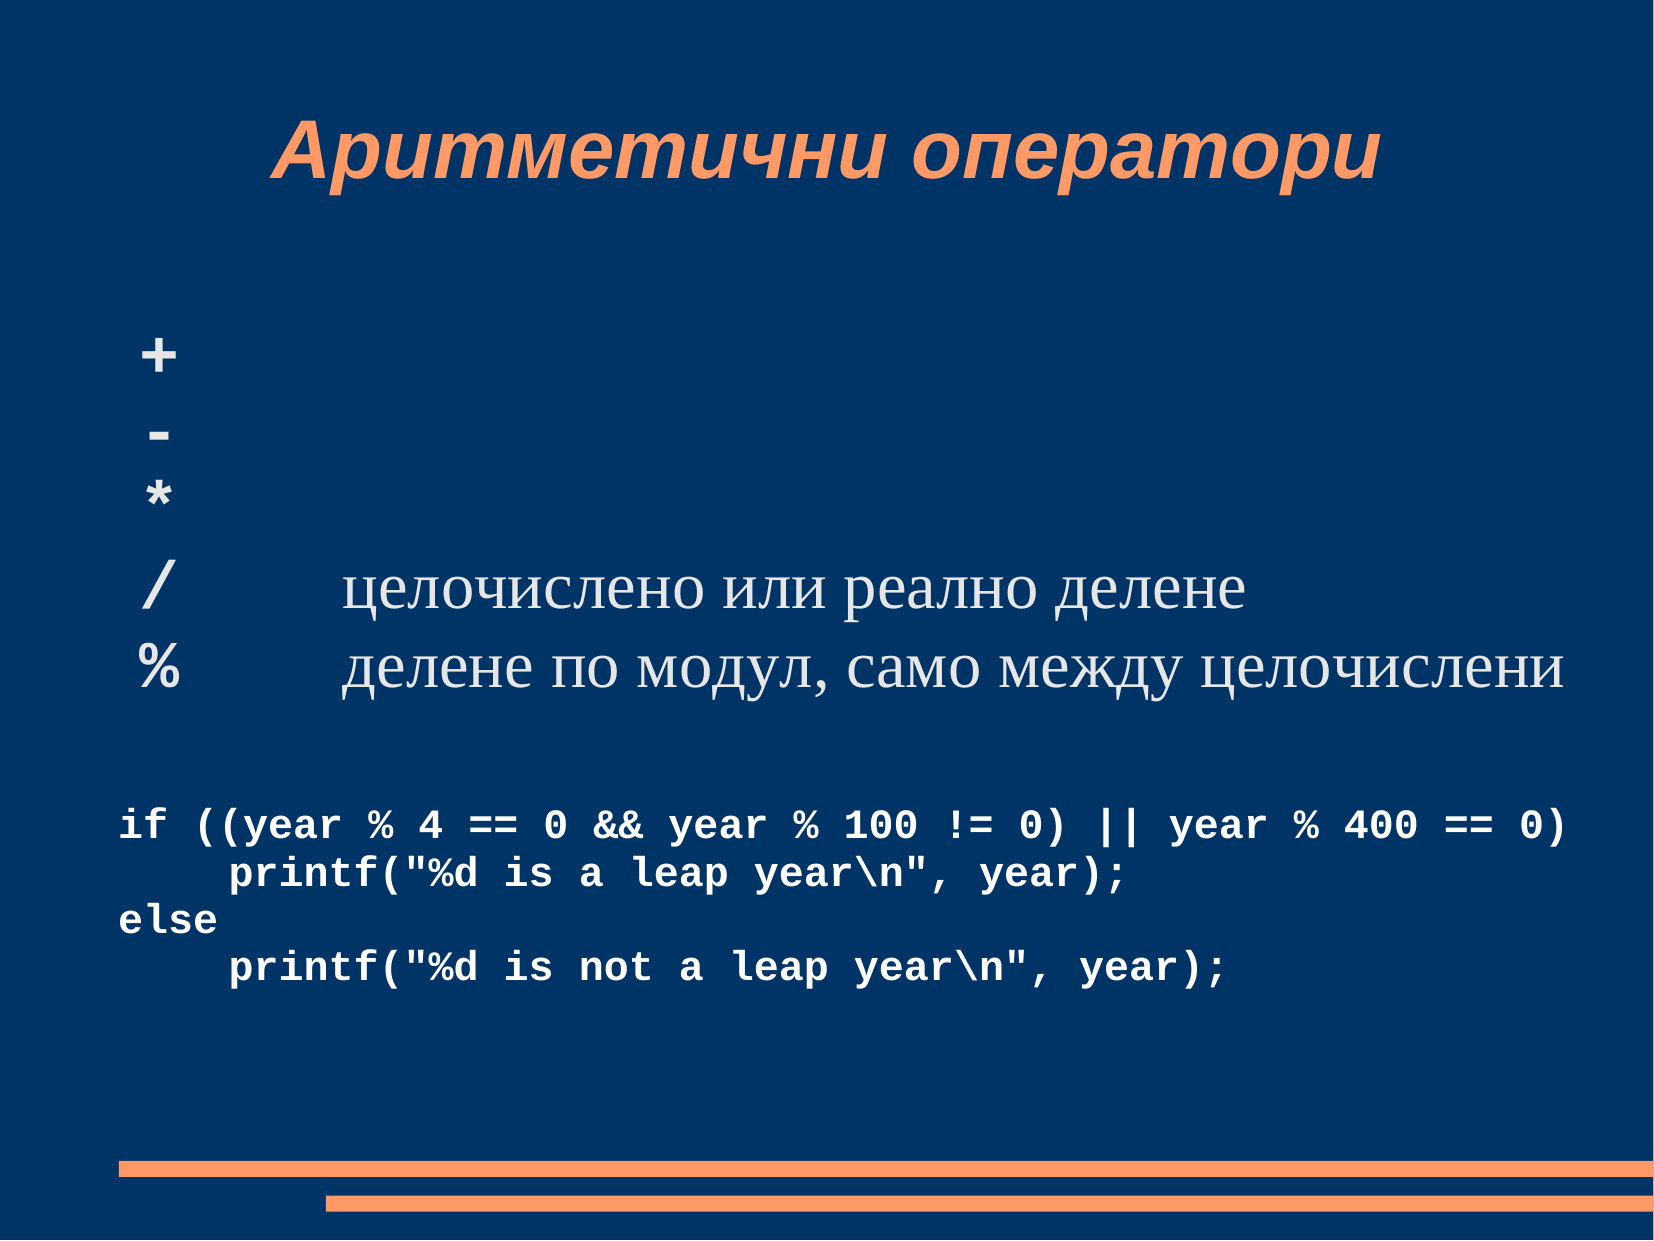

# Аритметични оператори
+
-
*
/		целочислено или реално делене
%		делене по модул, само между целочислени
if ((year % 4 == 0 && year % 100 != 0) || year % 400 == 0)
	printf("%d is a leap year\n", year);
else
	printf("%d is not a leap year\n", year);